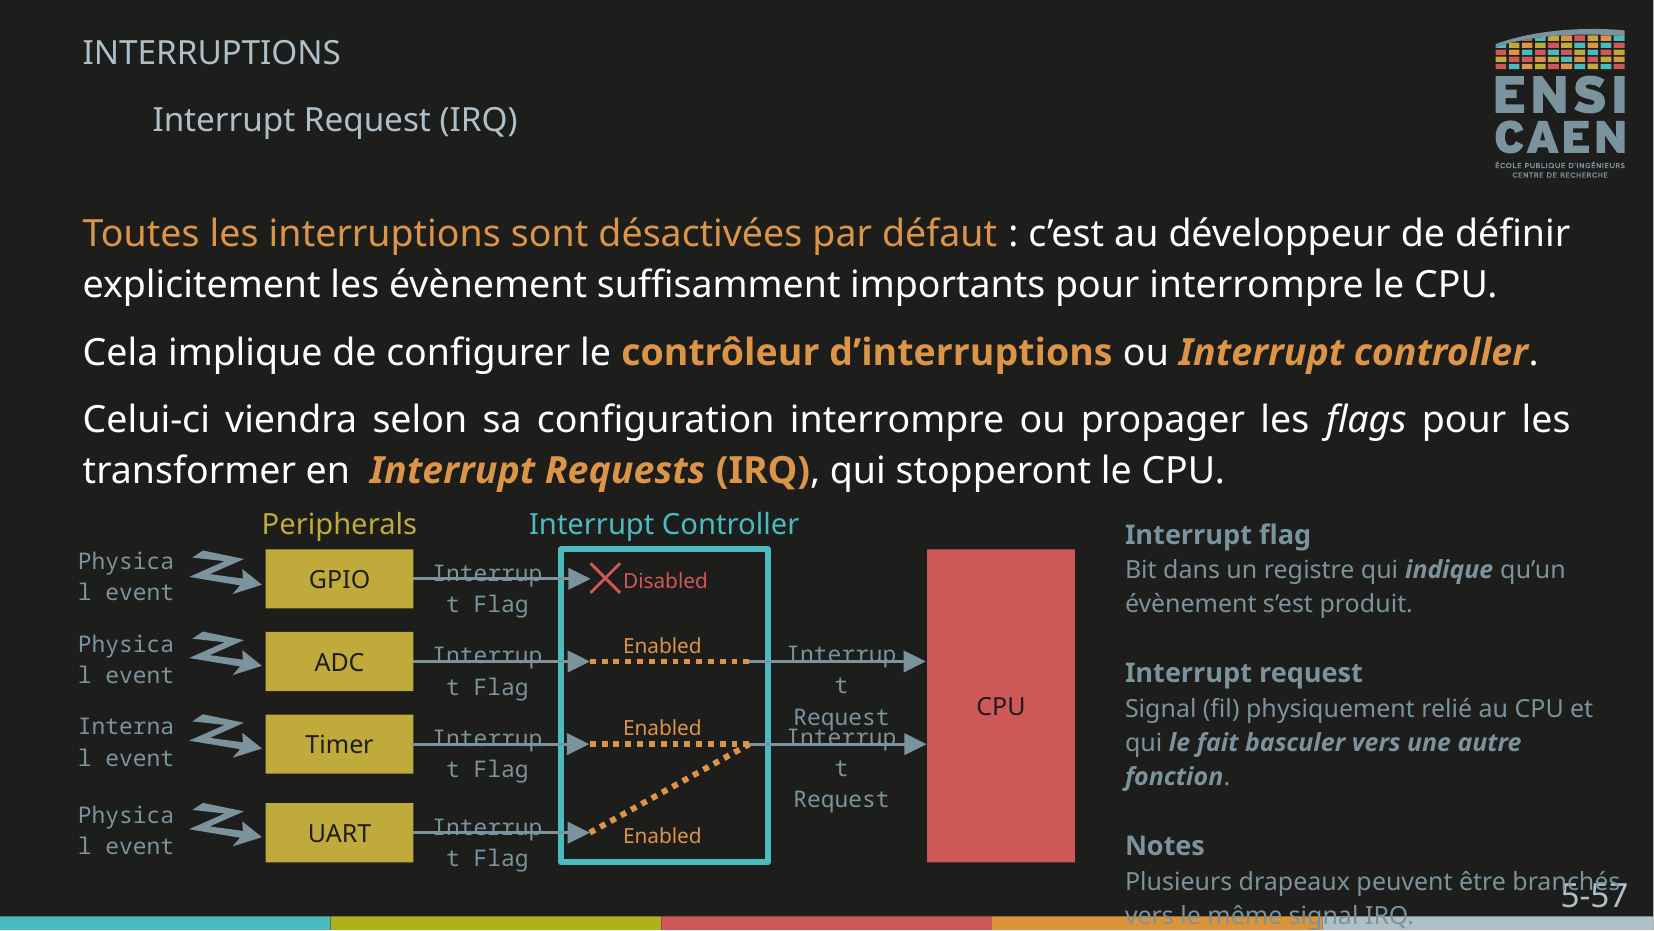

# INTERRUPTIONS Interrupt Request (IRQ)
Toutes les interruptions sont désactivées par défaut : c’est au développeur de définir explicitement les évènement suffisamment importants pour interrompre le CPU.
Cela implique de configurer le contrôleur d’interruptions ou Interrupt controller.
Celui-ci viendra selon sa configuration interrompre ou propager les flags pour les transformer en Interrupt Requests (IRQ), qui stopperont le CPU.
Peripherals
Interrupt Controller
Interrupt flag
Bit dans un registre qui indique qu’un évènement s’est produit.
Interrupt request
Signal (fil) physiquement relié au CPU et qui le fait basculer vers une autre fonction.
Notes
Plusieurs drapeaux peuvent être branchés vers le même signal IRQ.
Une IRQ correspond précisément à une ISR.
Physical event
GPIO
Interrupt Flag
CPU
Disabled
Physical event
Enabled
Interrupt Request
ADC
Interrupt Flag
Internal event
Enabled
Interrupt Request
Timer
Interrupt Flag
Physical event
UART
Interrupt Flag
Enabled